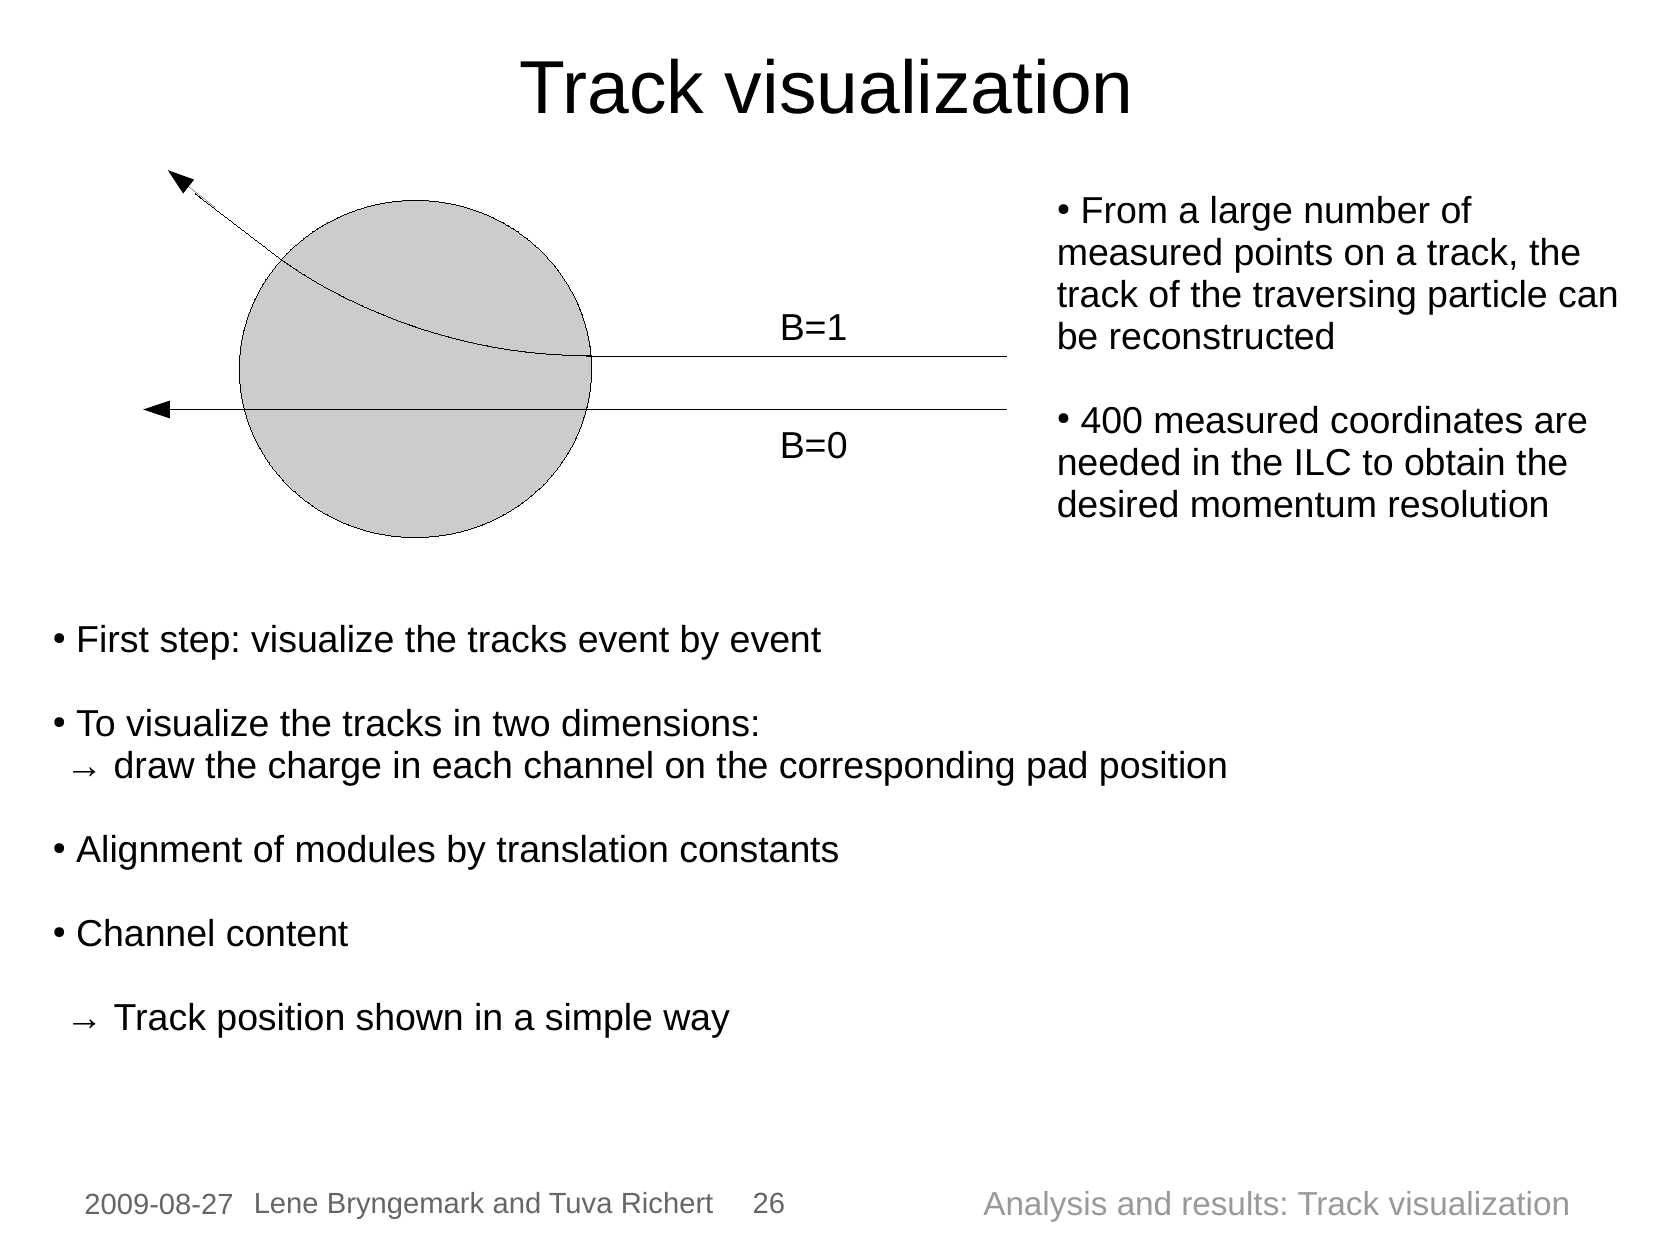

Track visualization
 From a large number of measured points on a track, the track of the traversing particle can be reconstructed
 400 measured coordinates are needed in the ILC to obtain the desired momentum resolution
B=1
B=0
 First step: visualize the tracks event by event
 To visualize the tracks in two dimensions:
→ draw the charge in each channel on the corresponding pad position
 Alignment of modules by translation constants
 Channel content
→ Track position shown in a simple way
# Analysis and results: Track visualization
Lene Bryngemark and Tuva Richert
26
2009-08-27